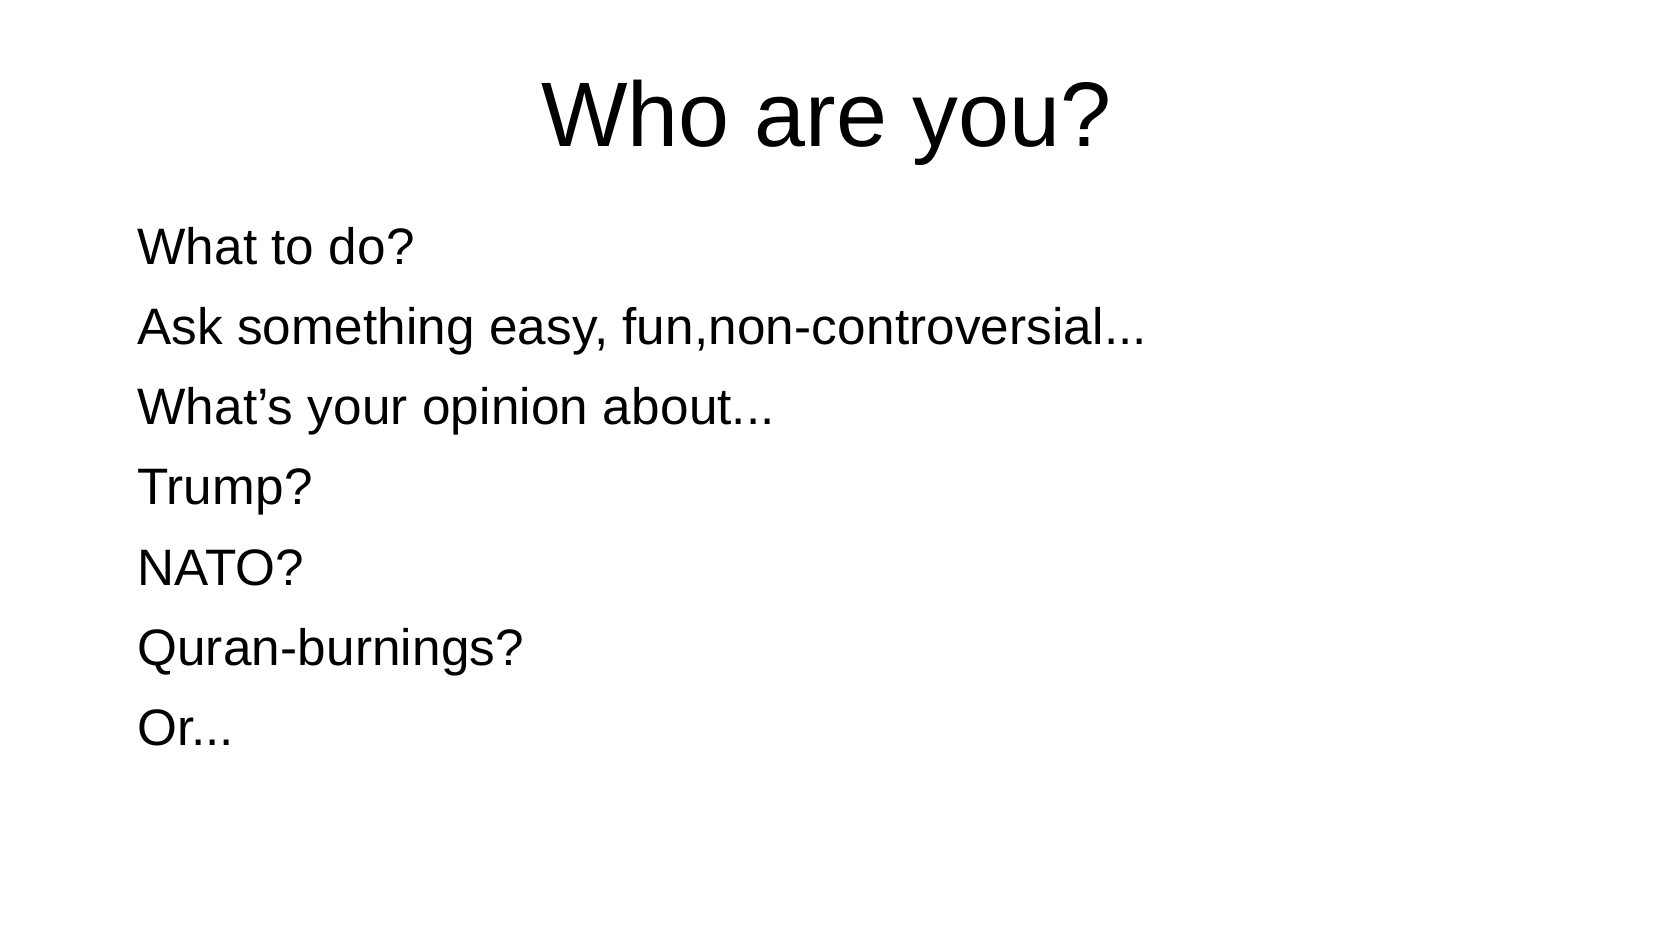

# Who are you?
What to do?
Ask something easy, fun,non-controversial...
What’s your opinion about...
Trump?
NATO?
Quran-burnings?
Or...